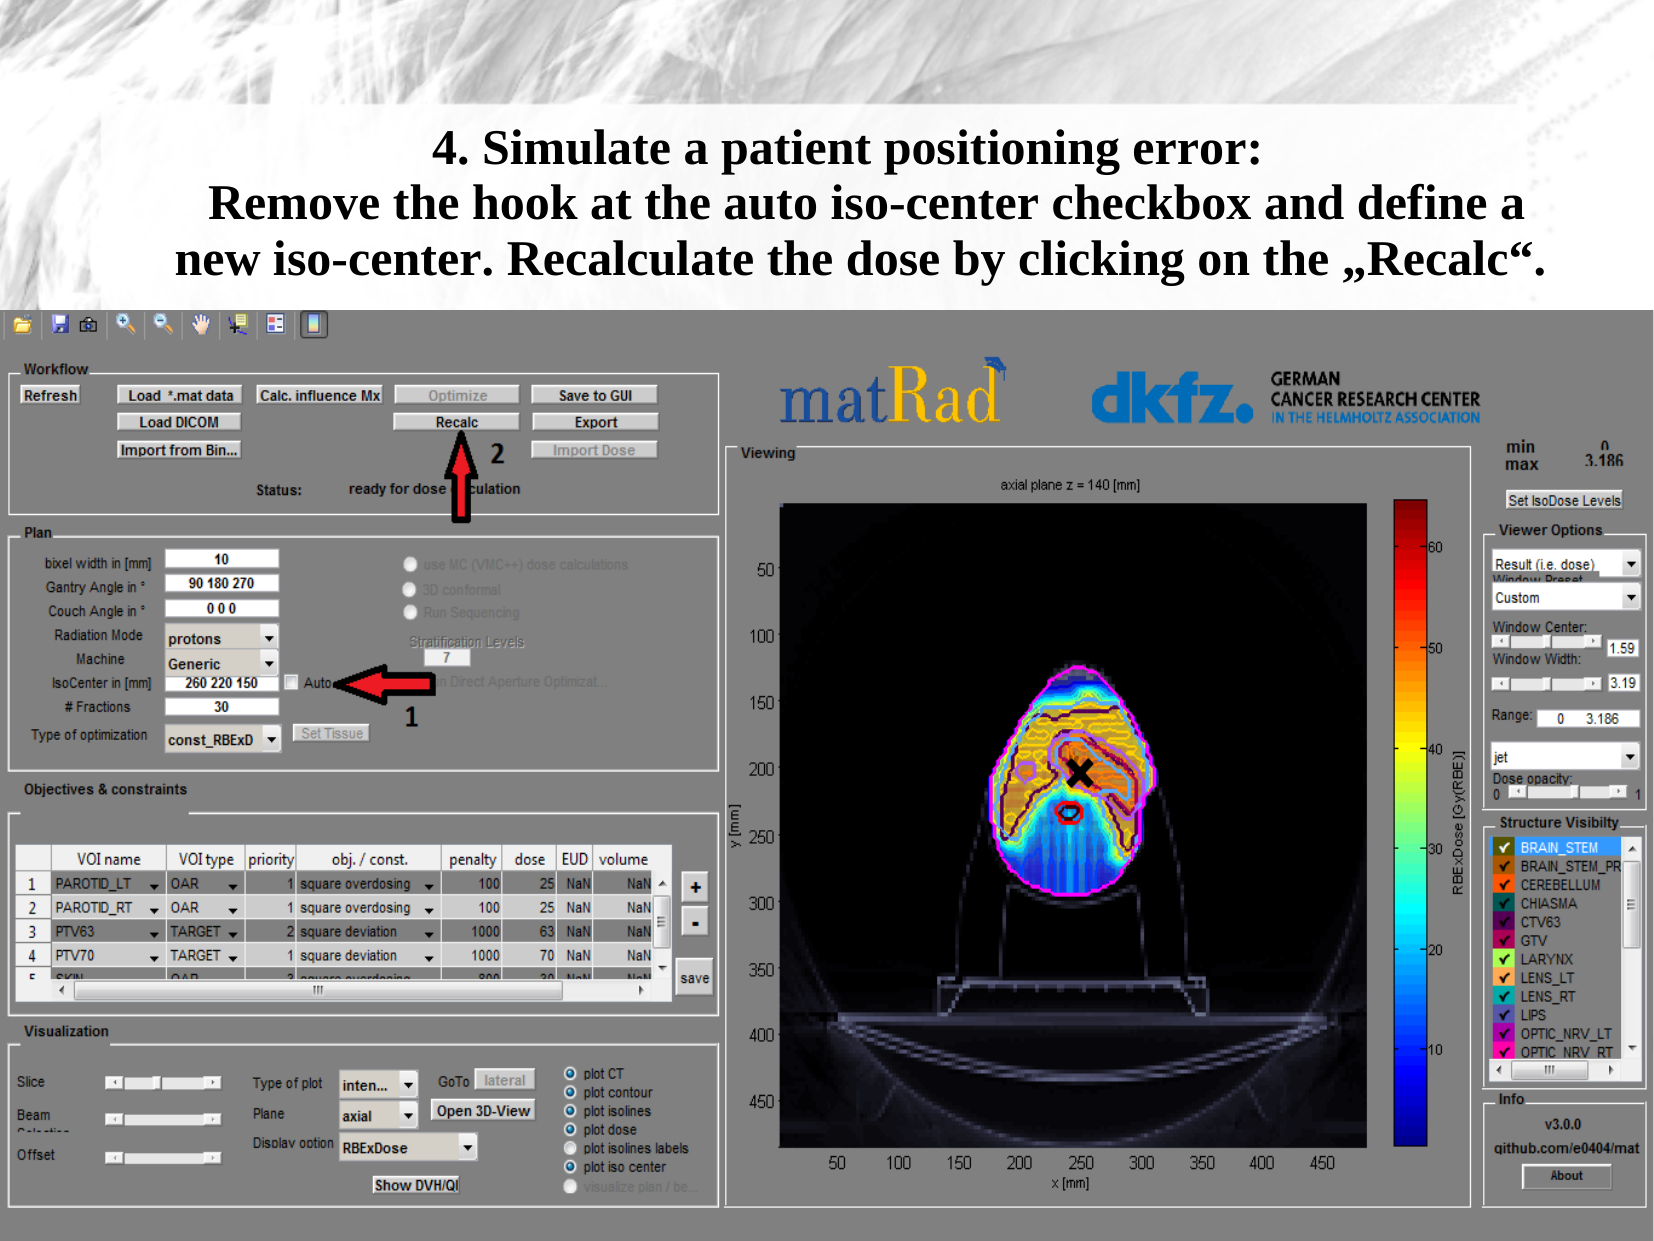

# 4. Simulate a patient positioning error: Remove the hook at the auto iso-center checkbox and define a new iso-center. Recalculate the dose by clicking on the „Recalc“.